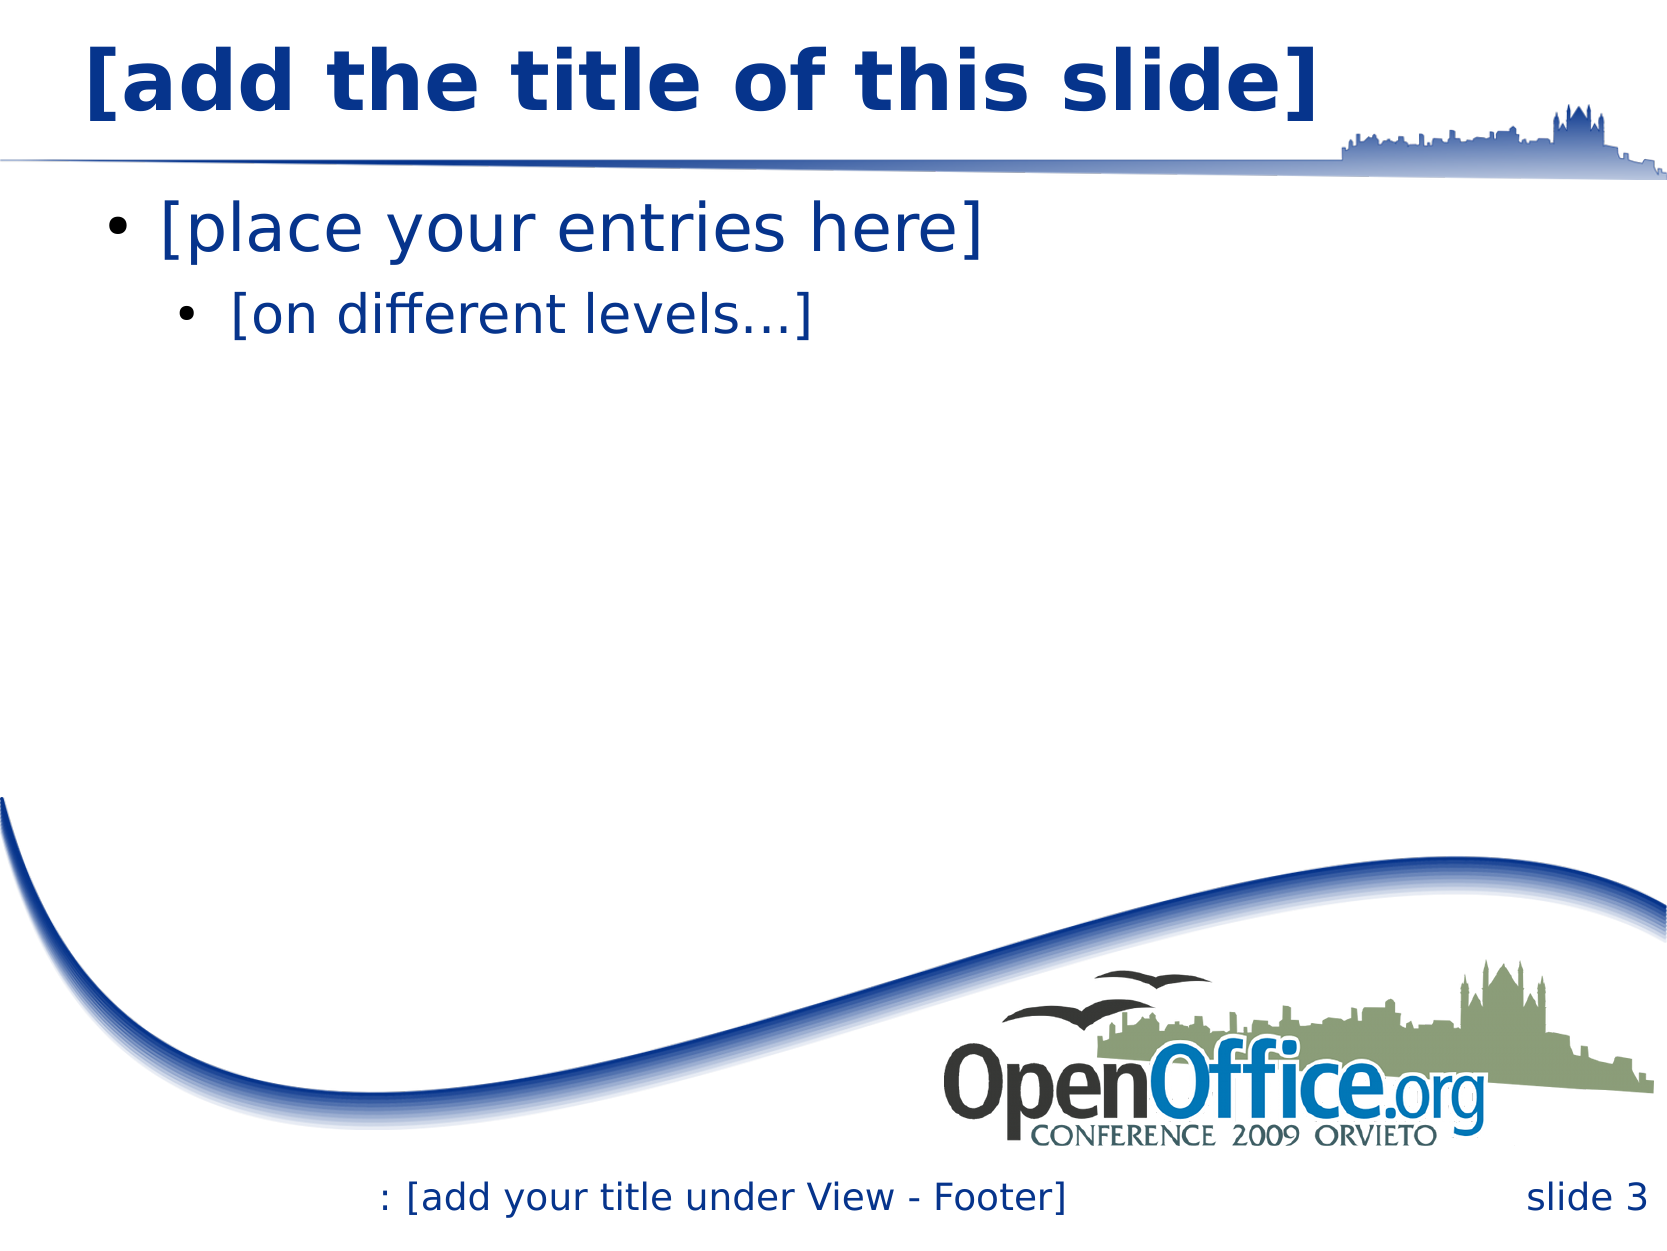

# [add the title of this slide]
[place your entries here]
[on different levels...]
[add your title under View - Footer]
3